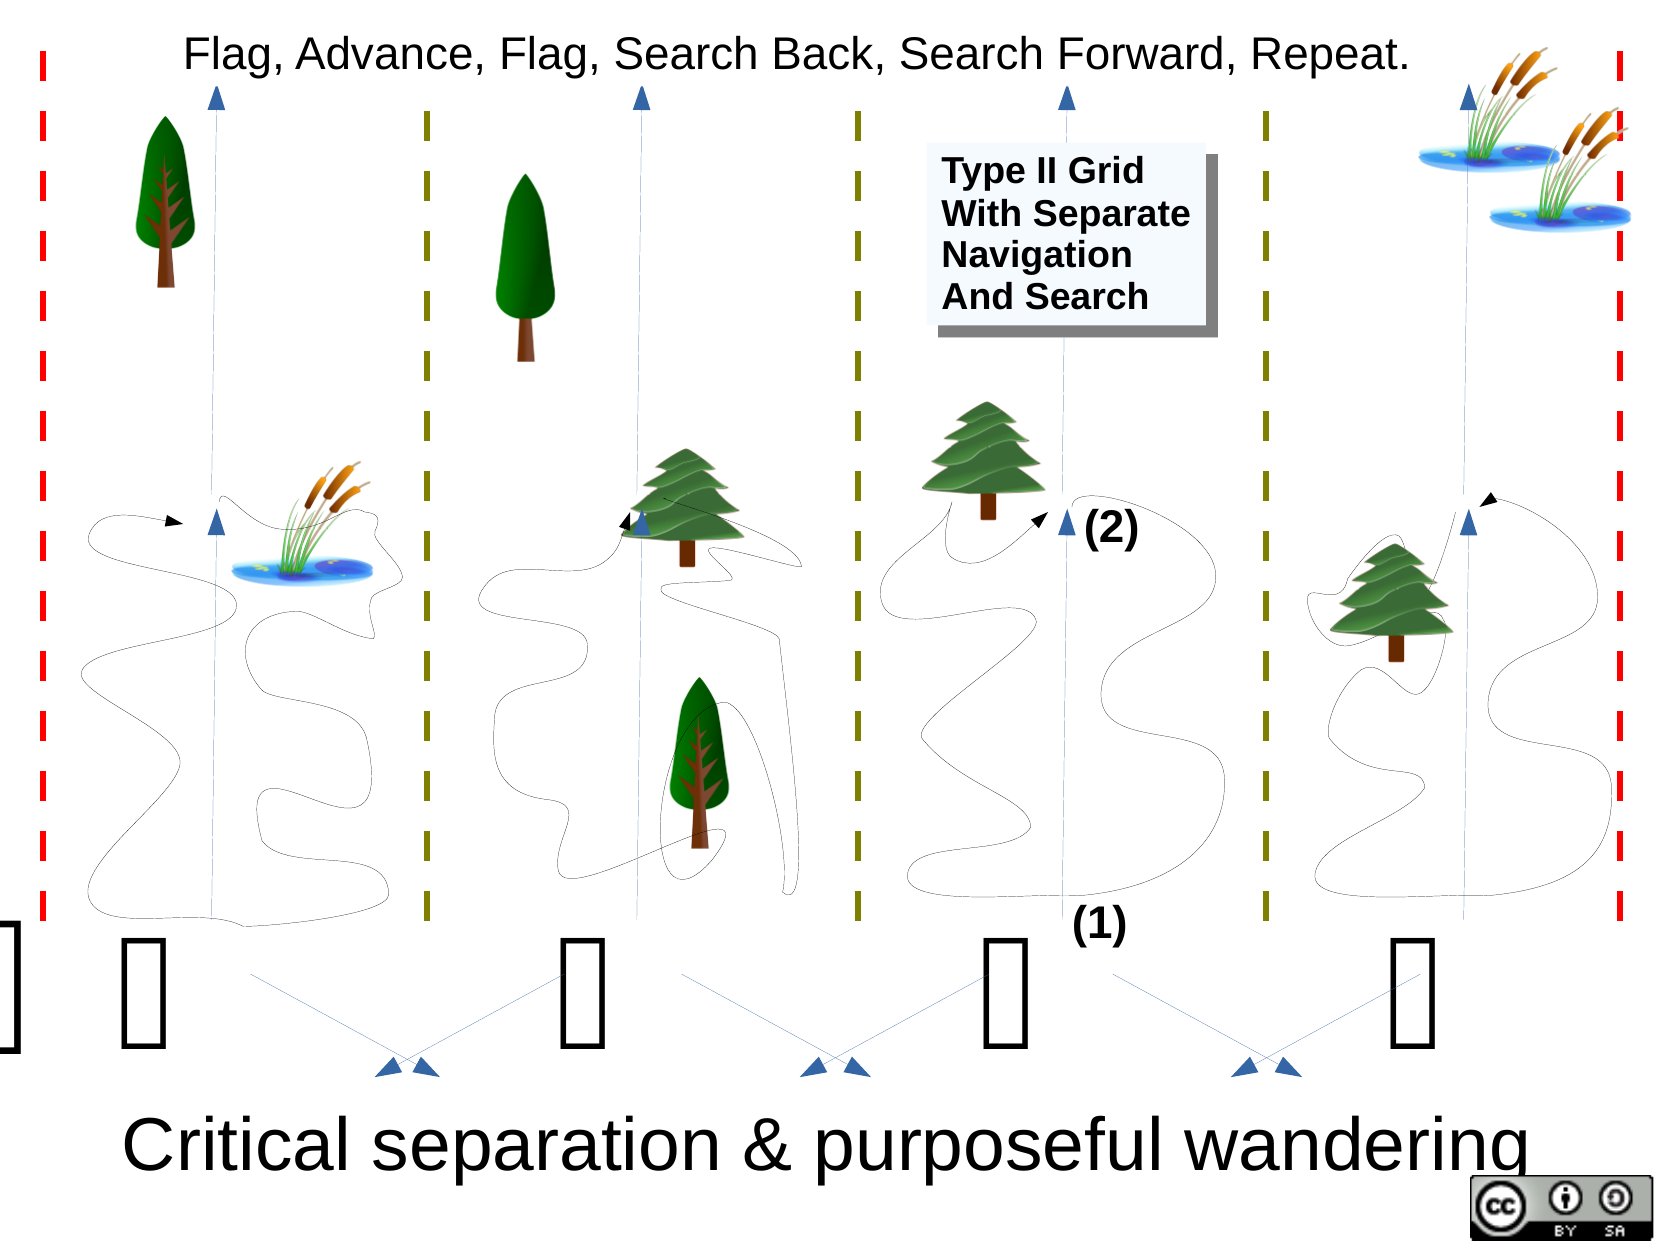

Flag, Advance, Flag, Search Back, Search Forward, Repeat.
Type II Grid
With Separate
Navigation
And Search
(2)
(1)





# Critical separation & purposeful wandering